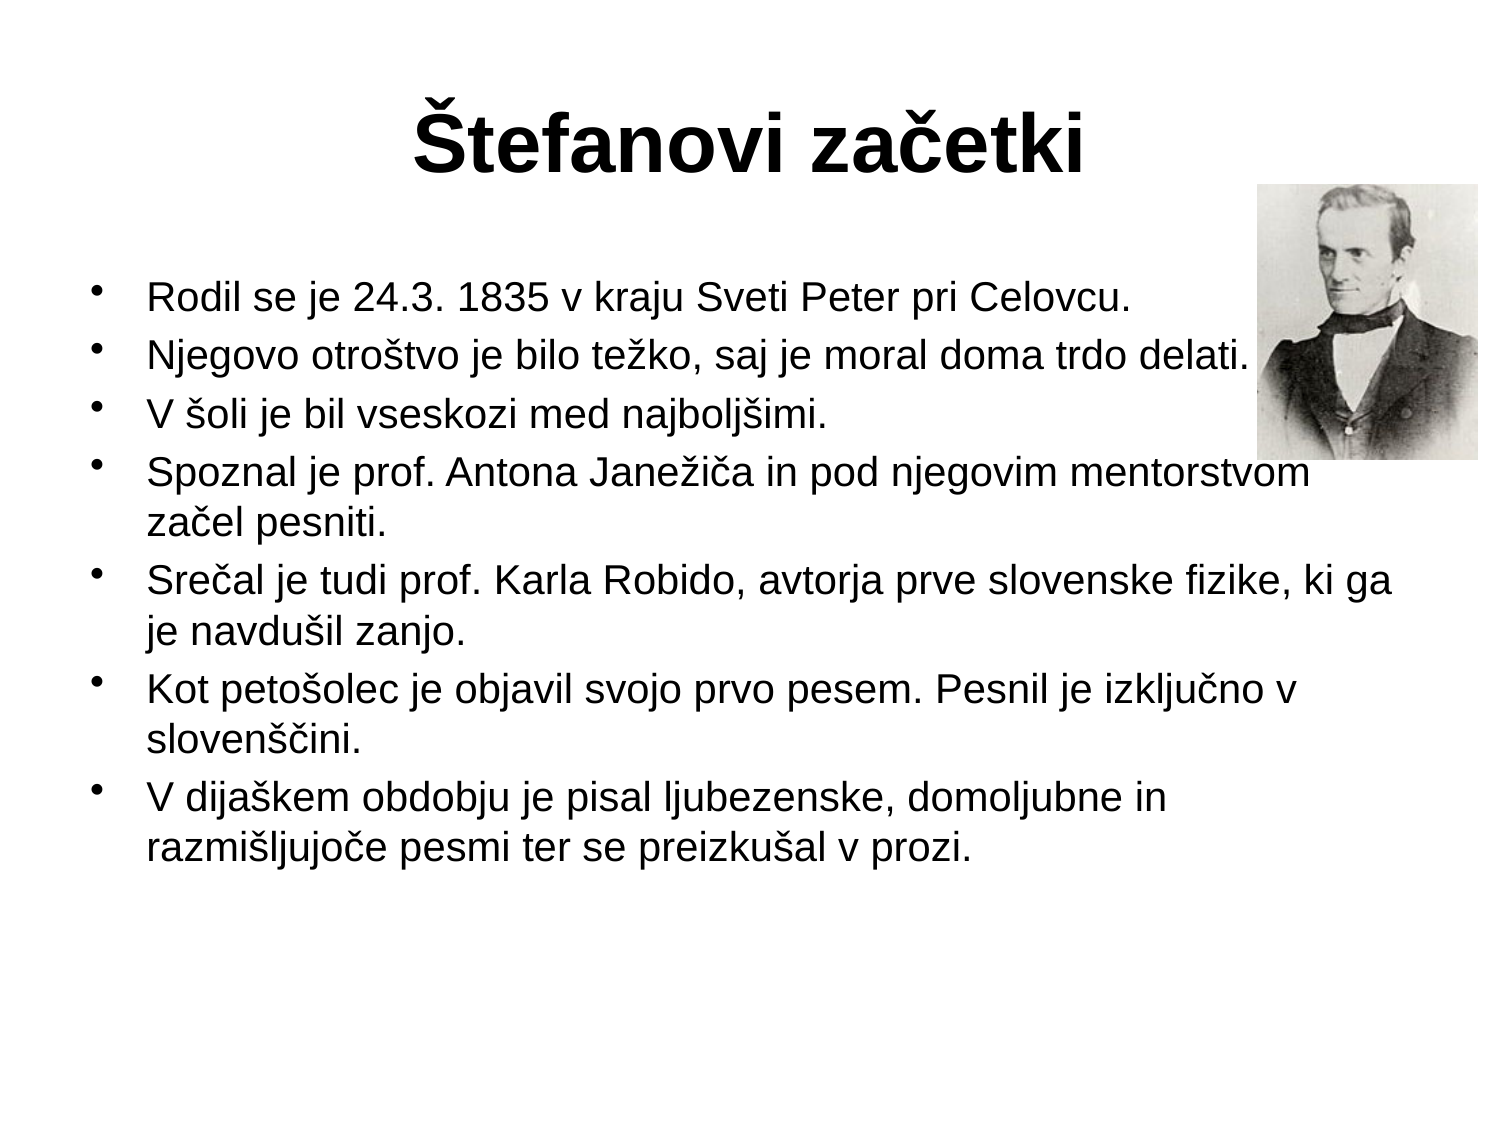

# Štefanovi začetki
Rodil se je 24.3. 1835 v kraju Sveti Peter pri Celovcu.
Njegovo otroštvo je bilo težko, saj je moral doma trdo delati.
V šoli je bil vseskozi med najboljšimi.
Spoznal je prof. Antona Janežiča in pod njegovim mentorstvom začel pesniti.
Srečal je tudi prof. Karla Robido, avtorja prve slovenske fizike, ki ga je navdušil zanjo.
Kot petošolec je objavil svojo prvo pesem. Pesnil je izključno v slovenščini.
V dijaškem obdobju je pisal ljubezenske, domoljubne in razmišljujoče pesmi ter se preizkušal v prozi.